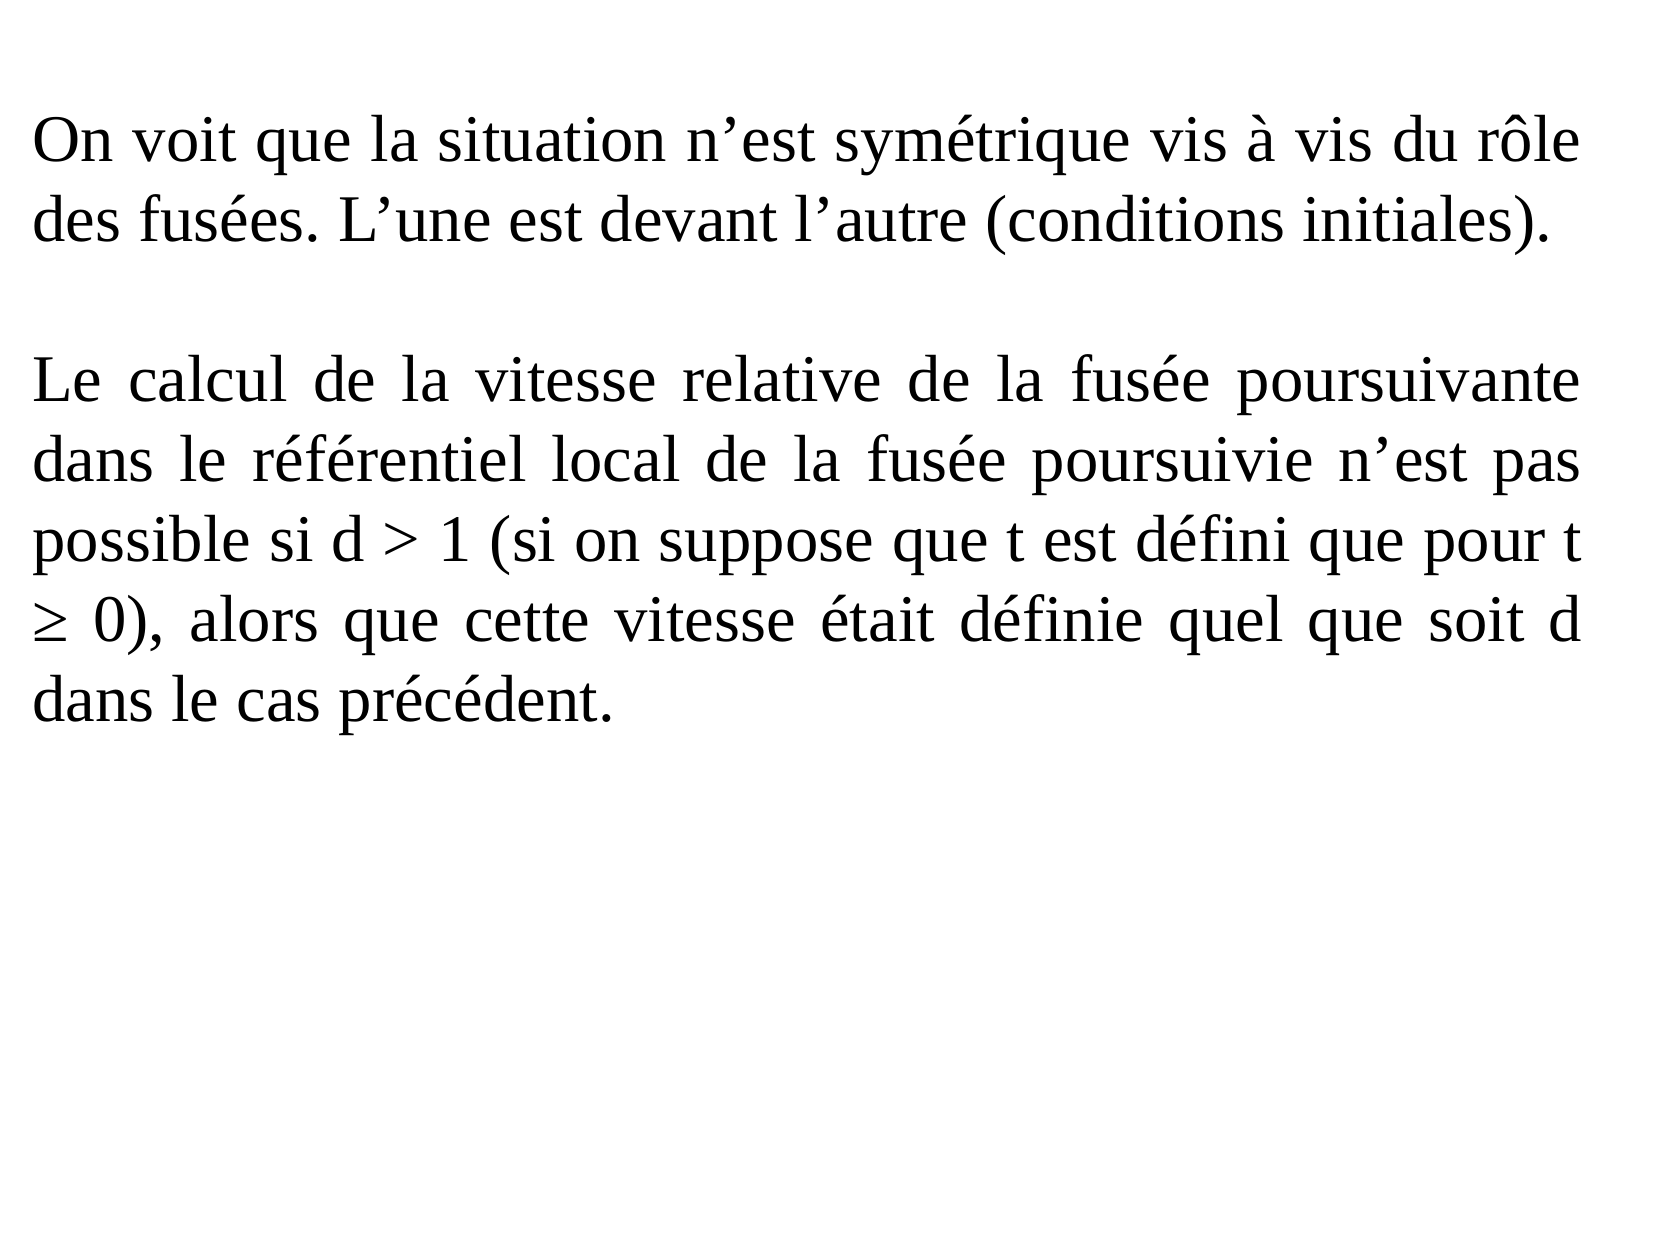

On voit que la situation n’est symétrique vis à vis du rôle des fusées. L’une est devant l’autre (conditions initiales).
Le calcul de la vitesse relative de la fusée poursuivante dans le référentiel local de la fusée poursuivie n’est pas possible si d > 1 (si on suppose que t est défini que pour t ≥ 0), alors que cette vitesse était définie quel que soit d dans le cas précédent.